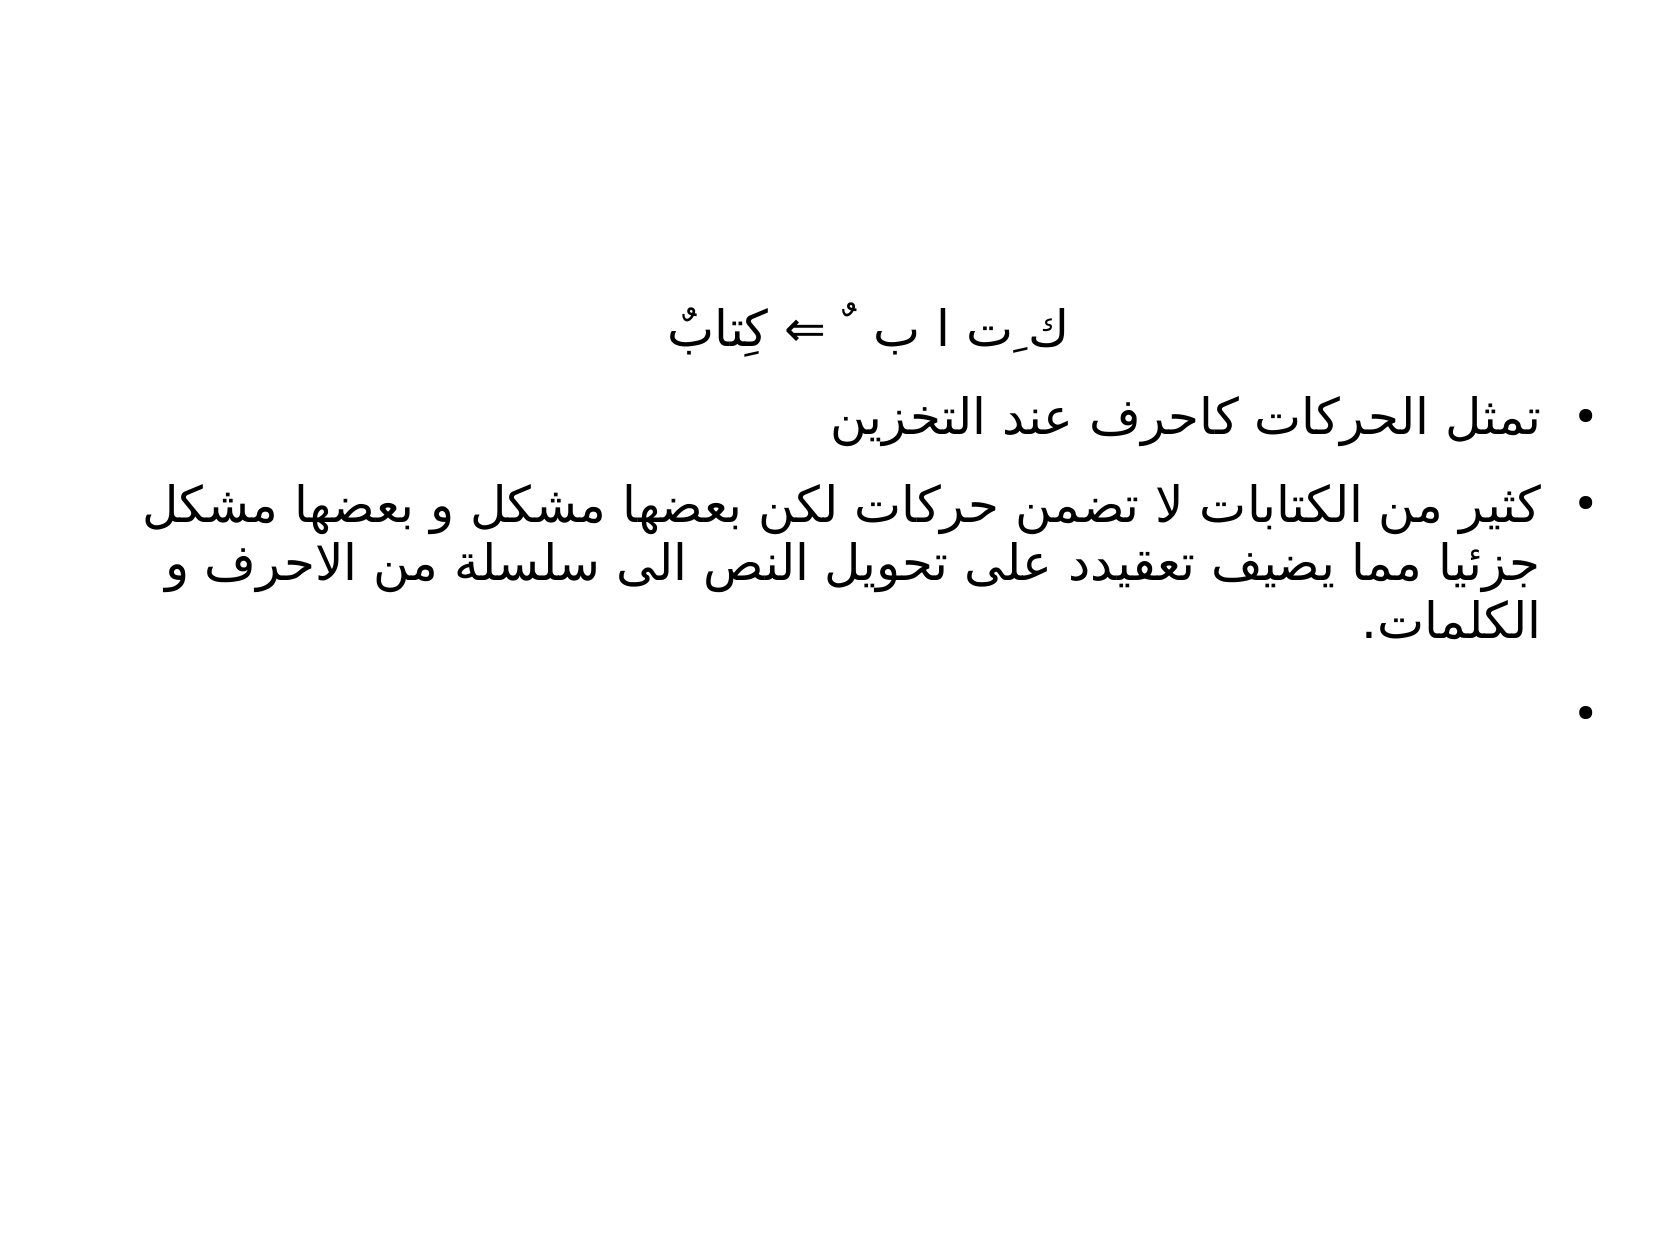

#
ك ِت ا ب ٌ ⇐ كِتابٌ
تمثل الحركات كاحرف عند التخزين
كثير من الكتابات لا تضمن حركات لكن بعضها مشكل و بعضها مشكل جزئيا مما يضيف تعقيدد على تحويل النص الى سلسلة من الاحرف و الكلمات.